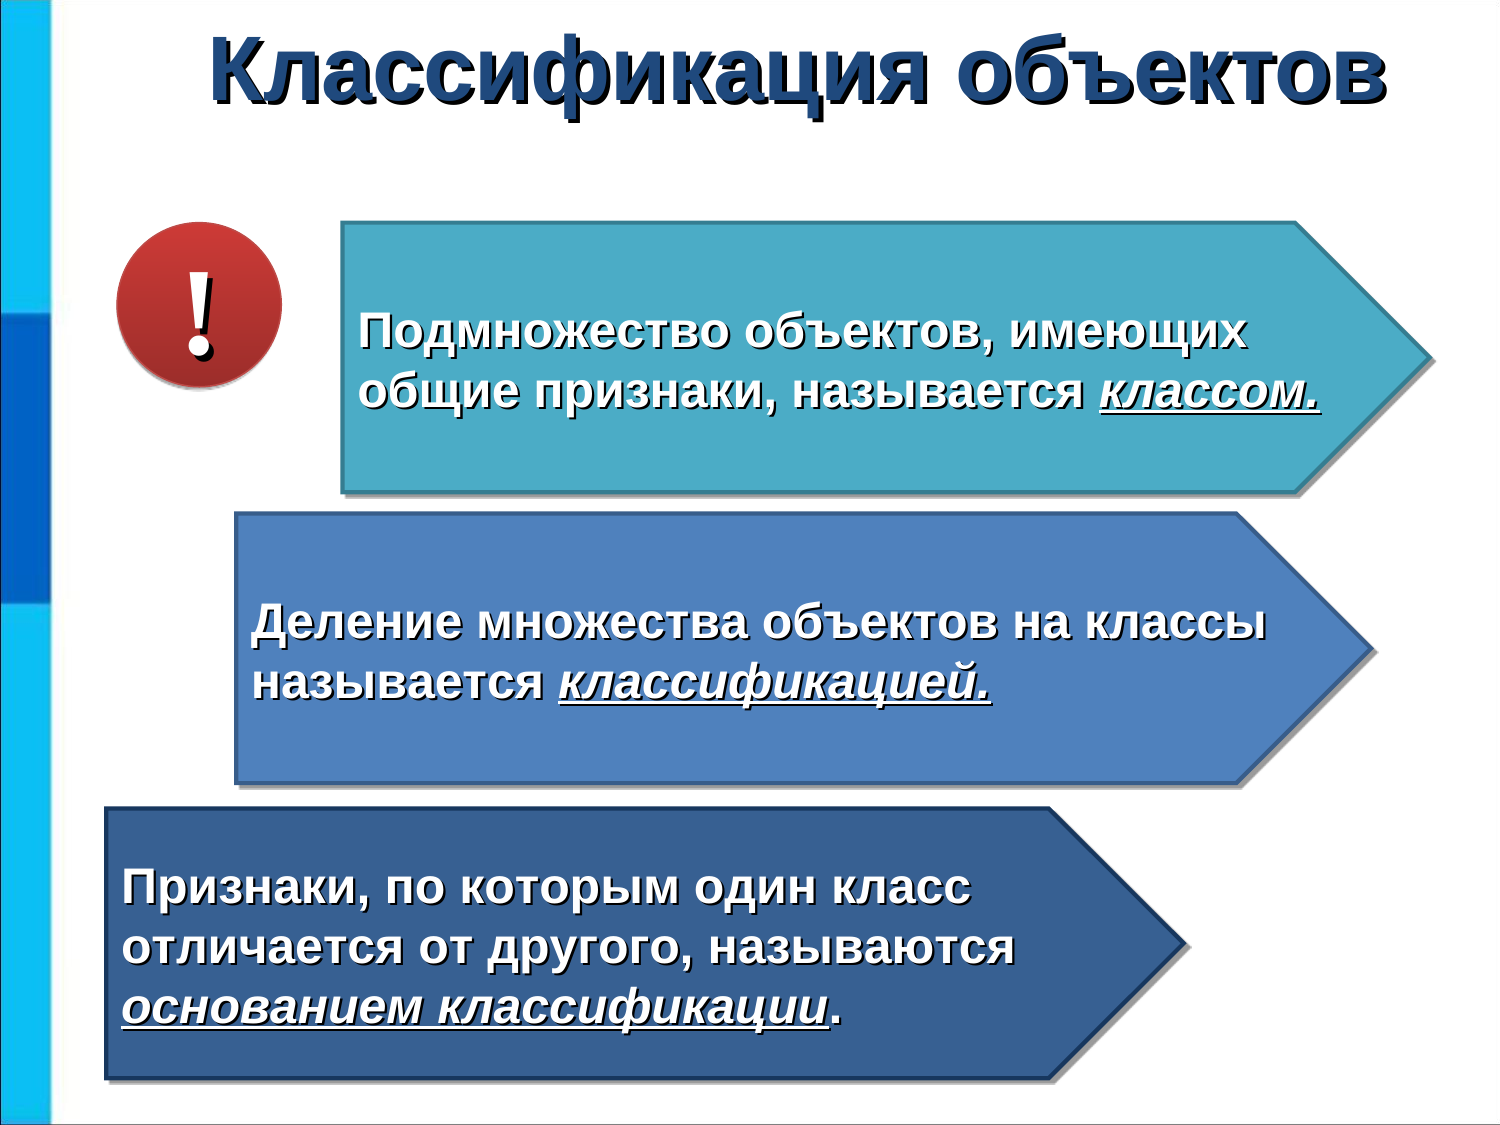

# Классификация объектов
!
Подмножество объектов, имеющих общие признаки, называется классом.
Деление множества объектов на классы называется классификацией.
Признаки, по которым один класс отличается от другого, называются основанием классификации.